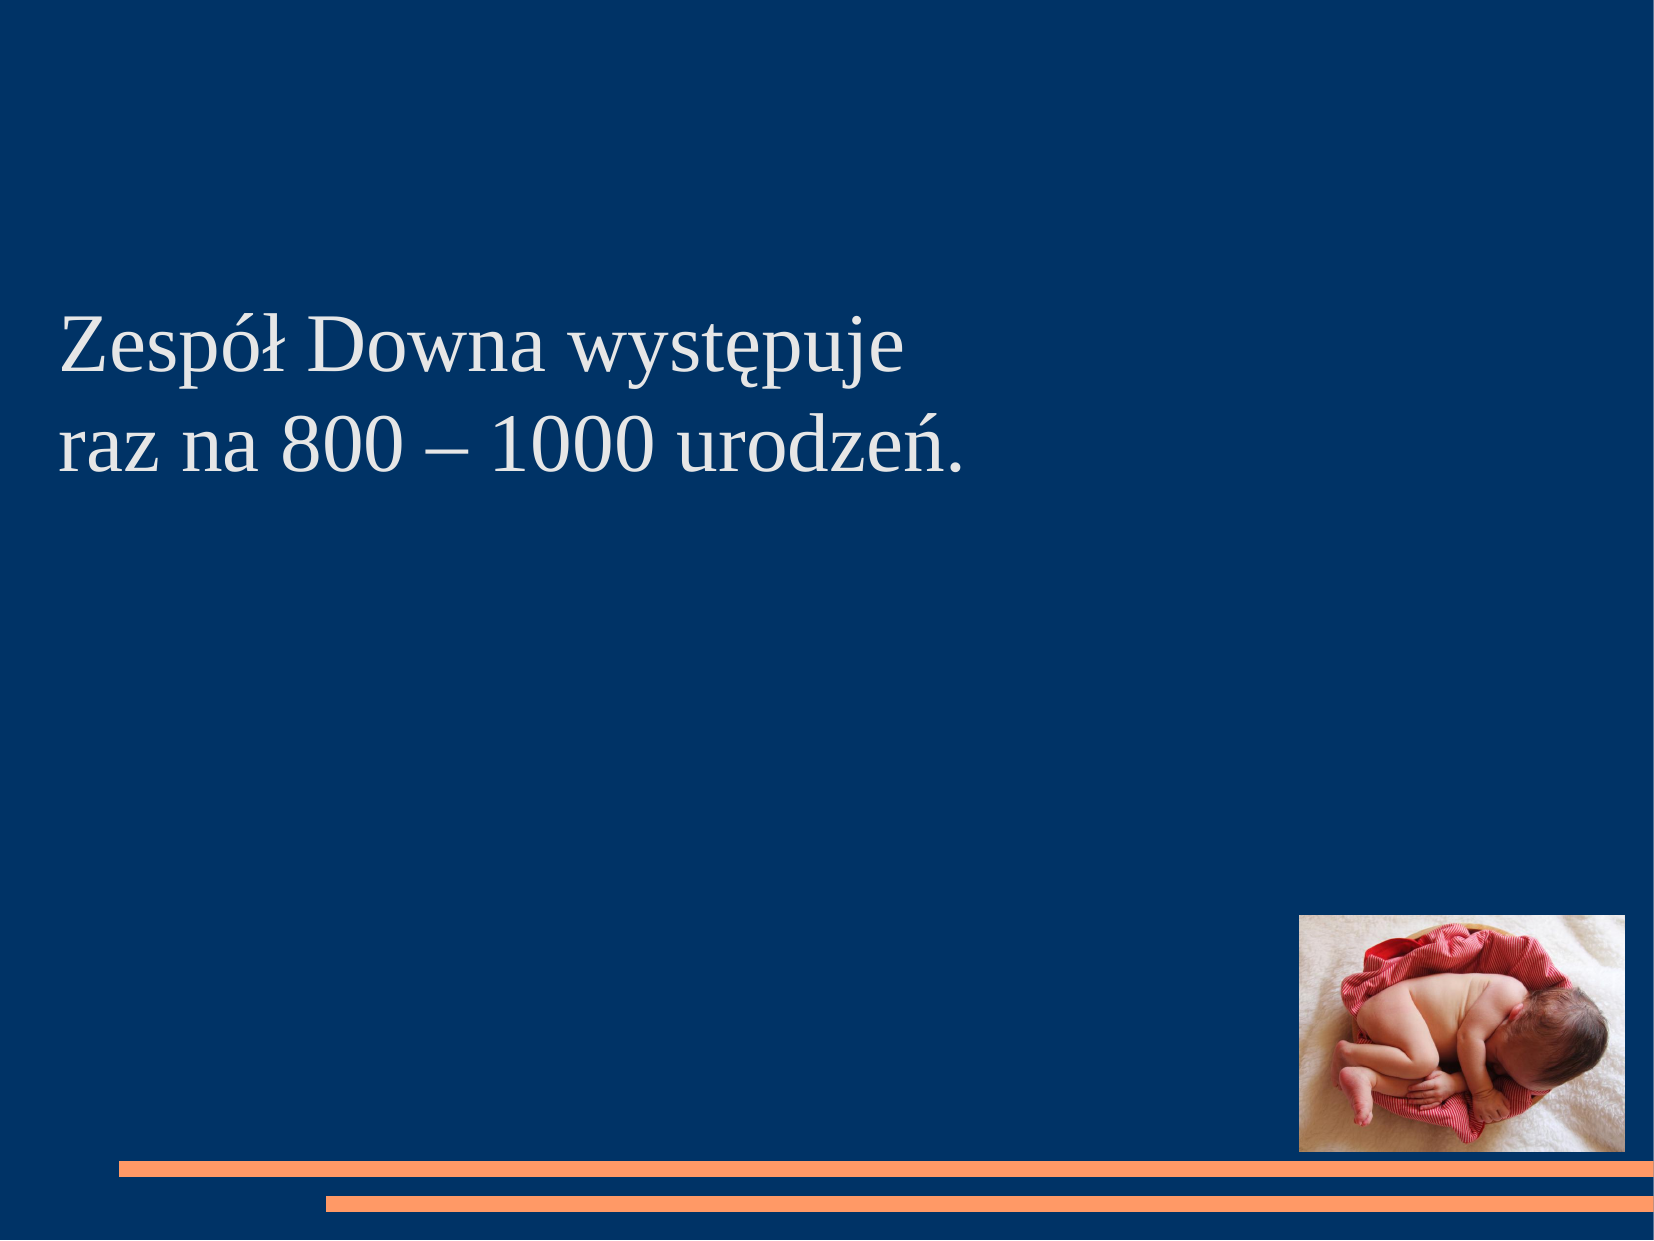

#
Zespół Downa występuje
raz na 800 – 1000 urodzeń.